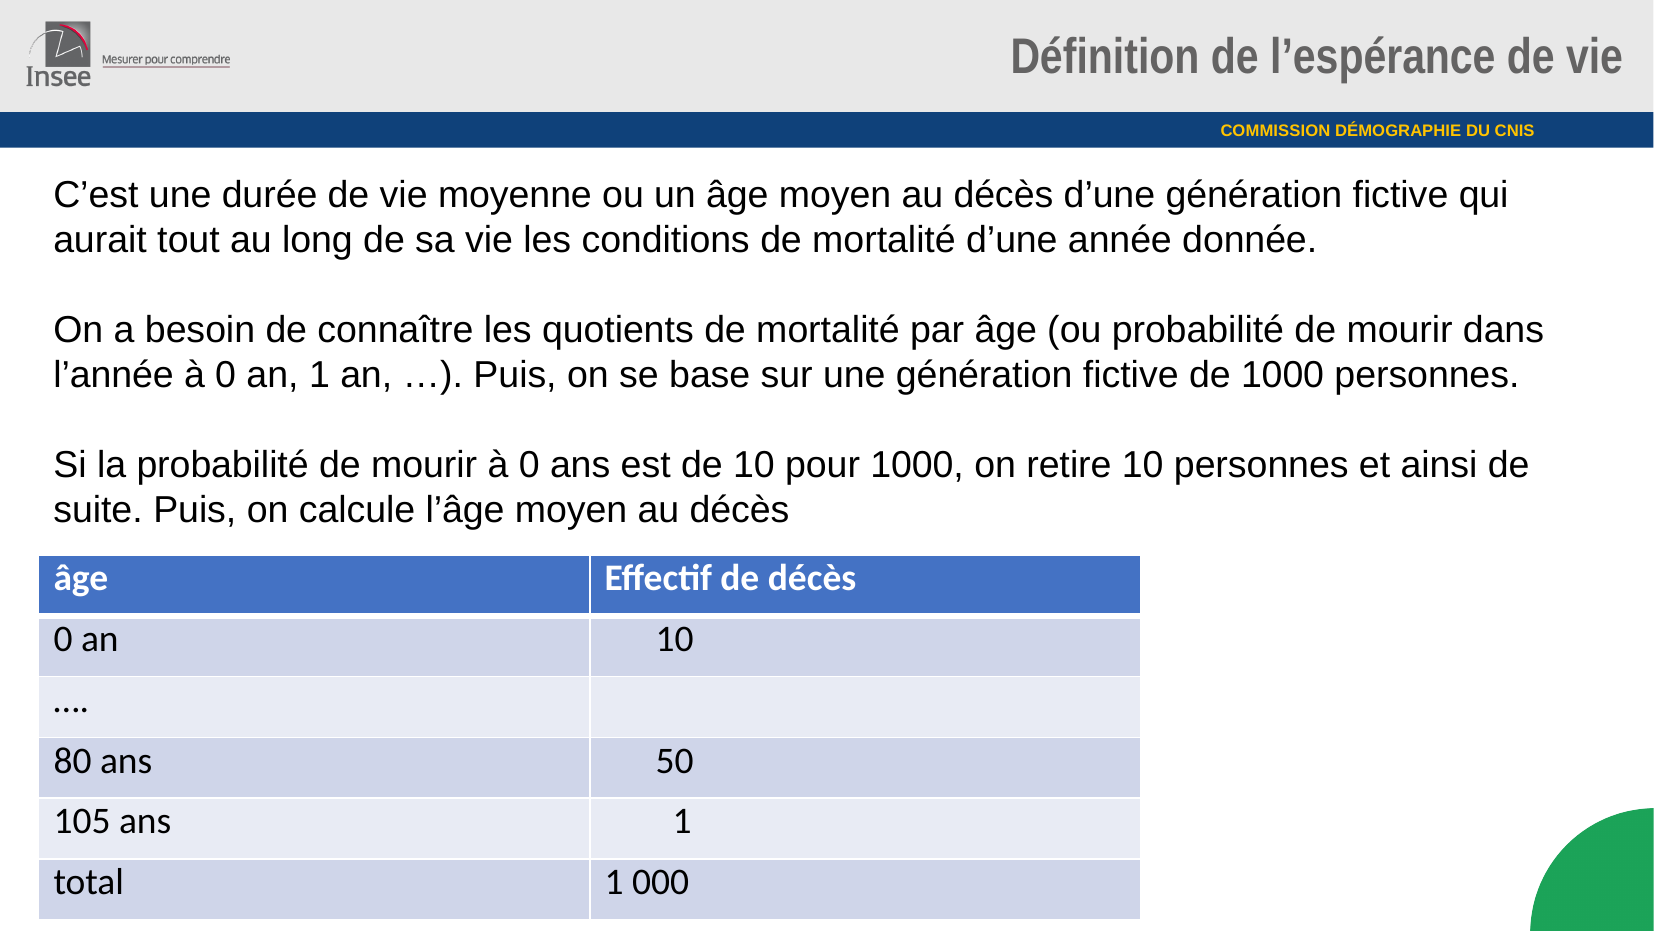

# Définition de l’espérance de vie
Commission démographie du Cnis
C’est une durée de vie moyenne ou un âge moyen au décès d’une génération fictive qui aurait tout au long de sa vie les conditions de mortalité d’une année donnée.
On a besoin de connaître les quotients de mortalité par âge (ou probabilité de mourir dans l’année à 0 an, 1 an, …). Puis, on se base sur une génération fictive de 1000 personnes.
Si la probabilité de mourir à 0 ans est de 10 pour 1000, on retire 10 personnes et ainsi de suite. Puis, on calcule l’âge moyen au décès
| âge | Effectif de décès |
| --- | --- |
| 0 an | 10 |
| …. | |
| 80 ans | 50 |
| 105 ans | 1 |
| total | 1 000 |